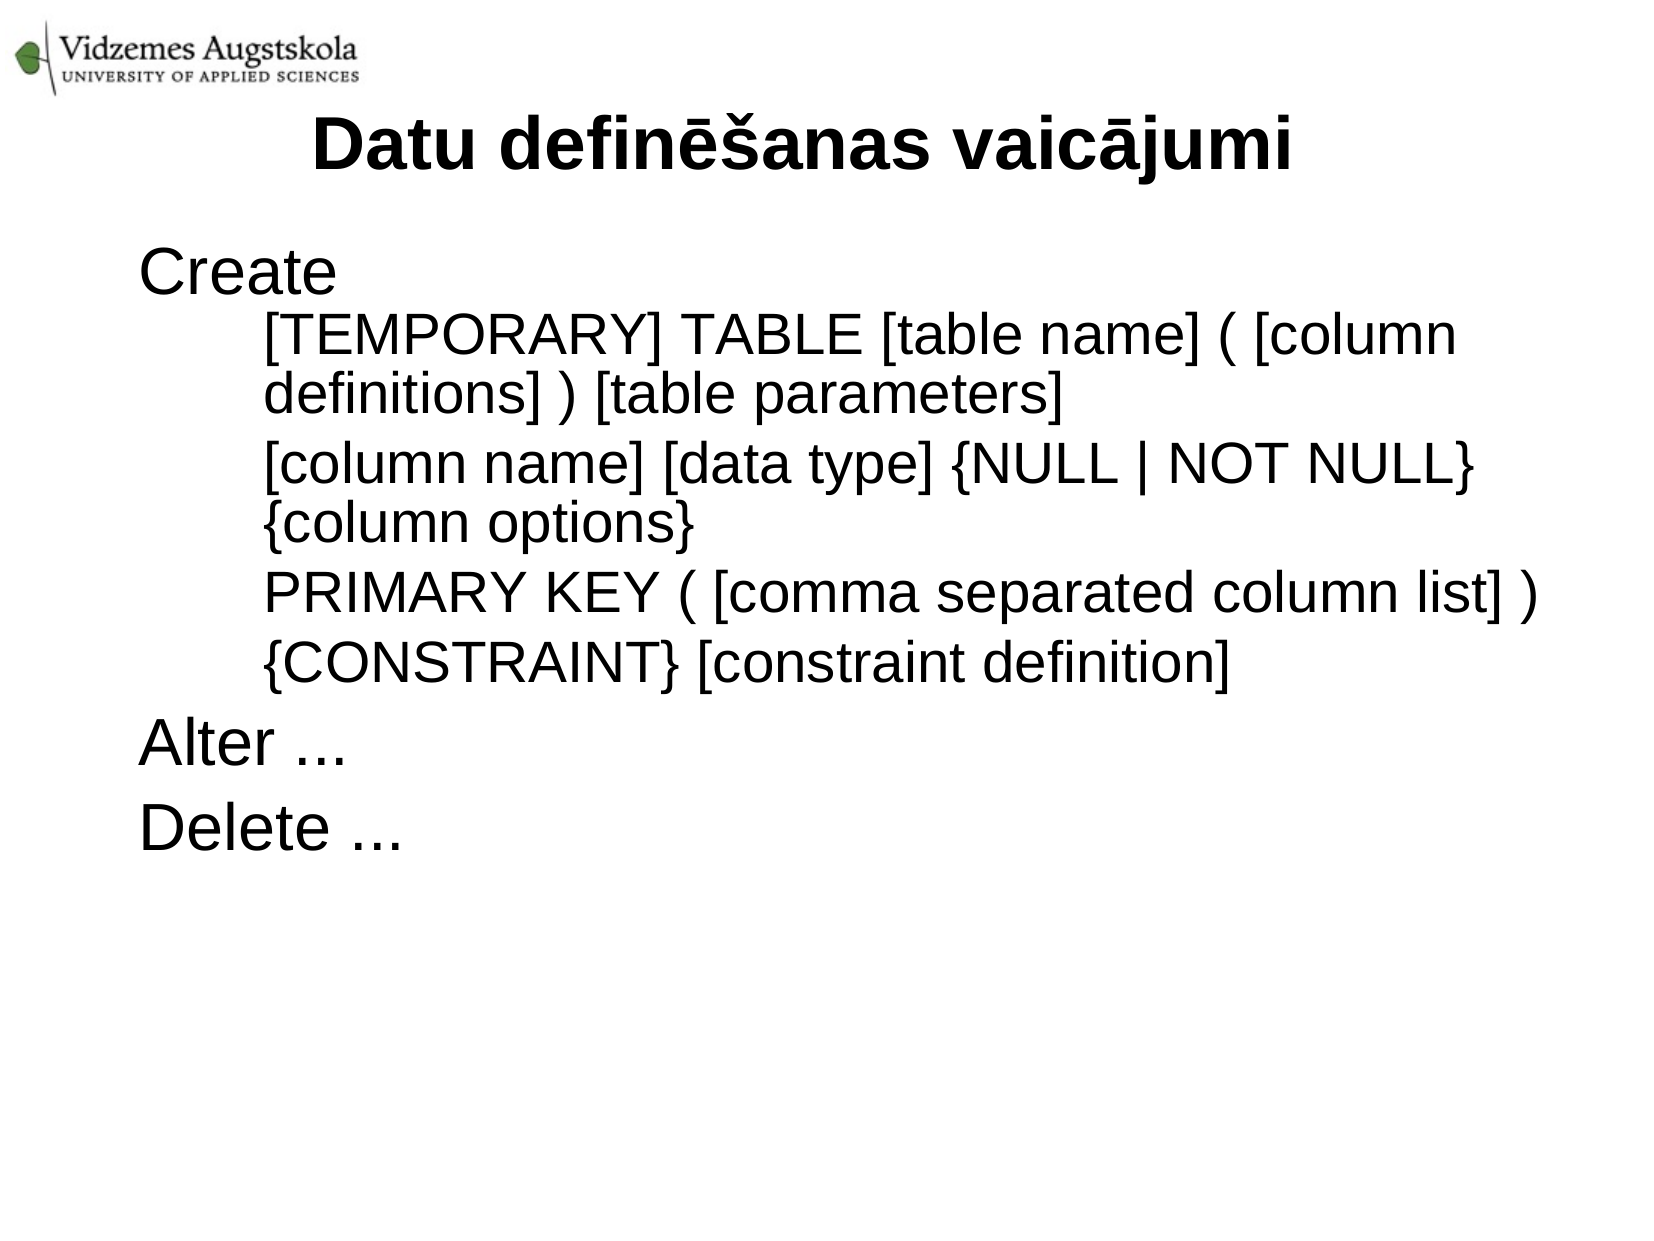

# Datu definēšanas vaicājumi
Create
[TEMPORARY] TABLE [table name] ( [column definitions] ) [table parameters]
[column name] [data type] {NULL | NOT NULL} {column options}
PRIMARY KEY ( [comma separated column list] )
{CONSTRAINT} [constraint definition]
Alter ...
Delete ...